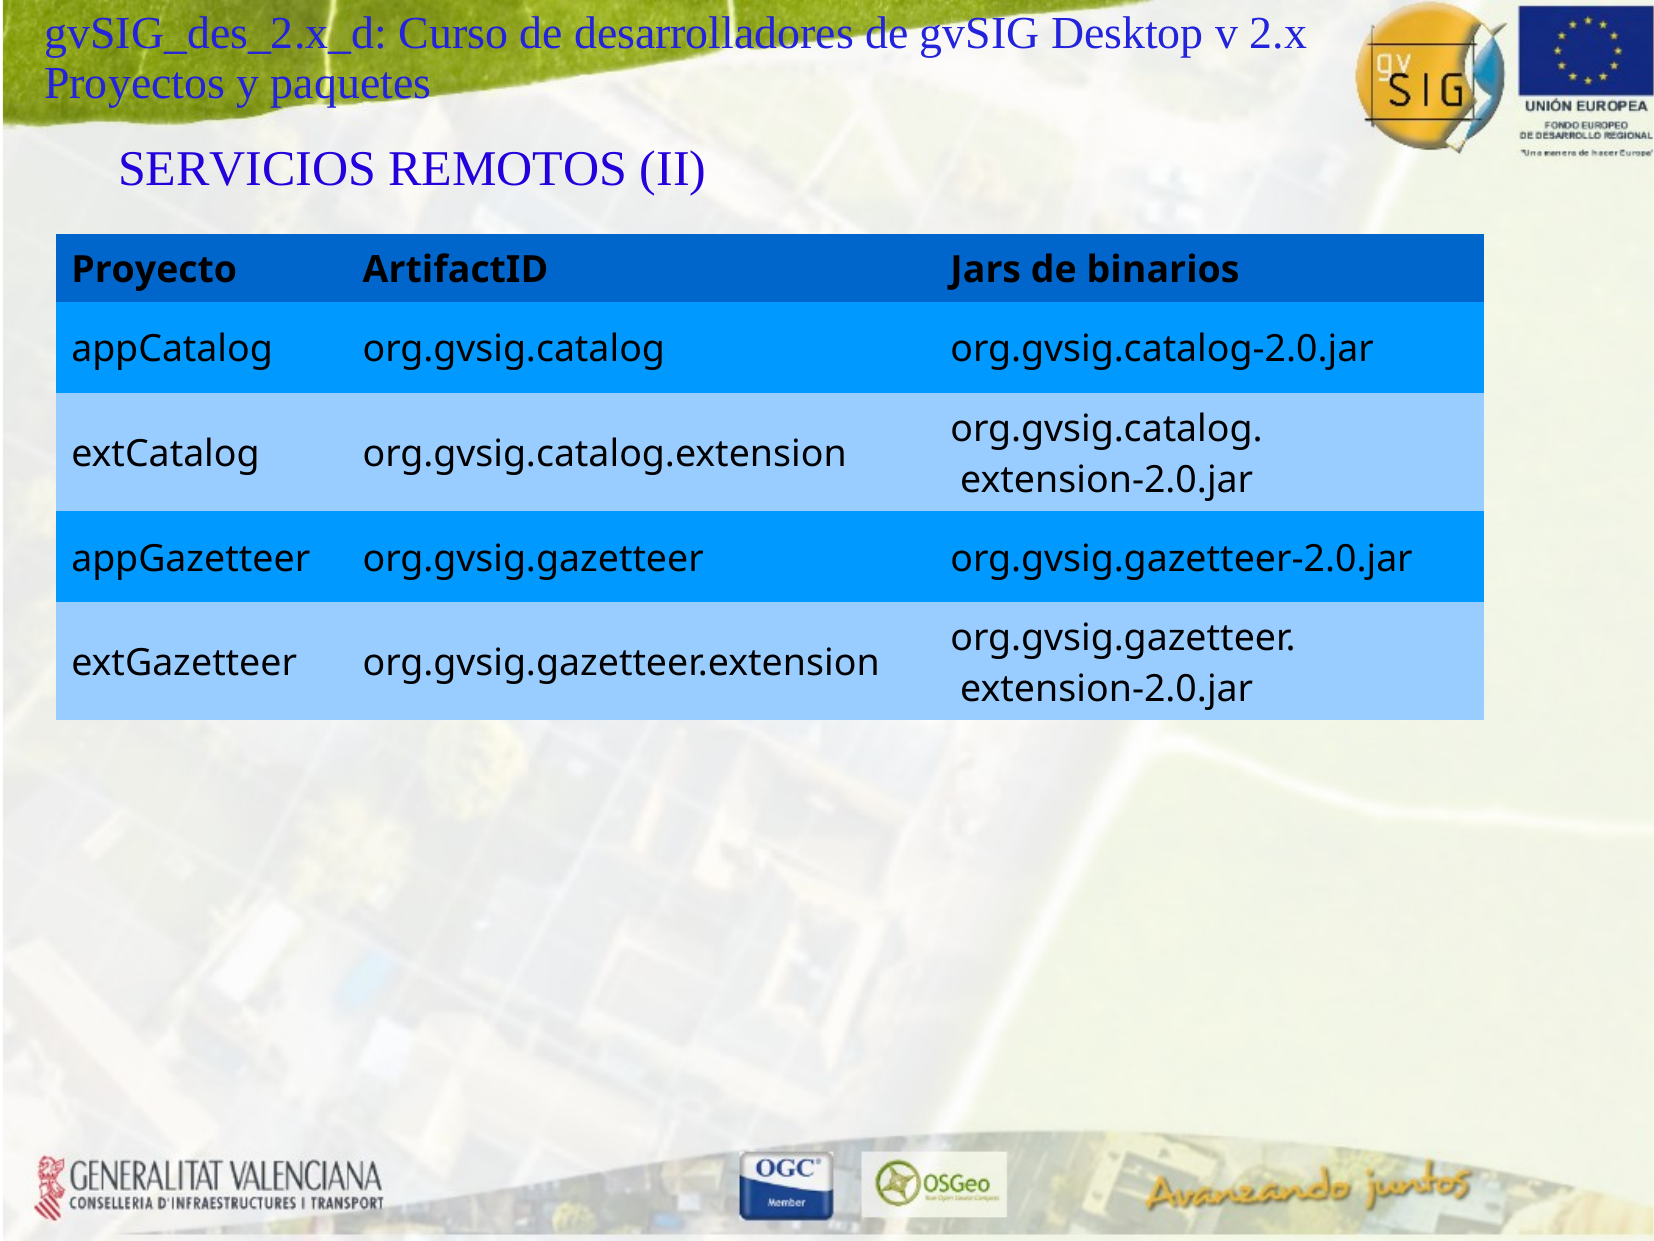

# SERVICIOS REMOTOS (II)
| Proyecto | ArtifactID | Jars de binarios |
| --- | --- | --- |
| appCatalog | org.gvsig.catalog | org.gvsig.catalog-2.0.jar |
| extCatalog | org.gvsig.catalog.extension | org.gvsig.catalog. extension-2.0.jar |
| appGazetteer | org.gvsig.gazetteer | org.gvsig.gazetteer-2.0.jar |
| extGazetteer | org.gvsig.gazetteer.extension | org.gvsig.gazetteer. extension-2.0.jar |